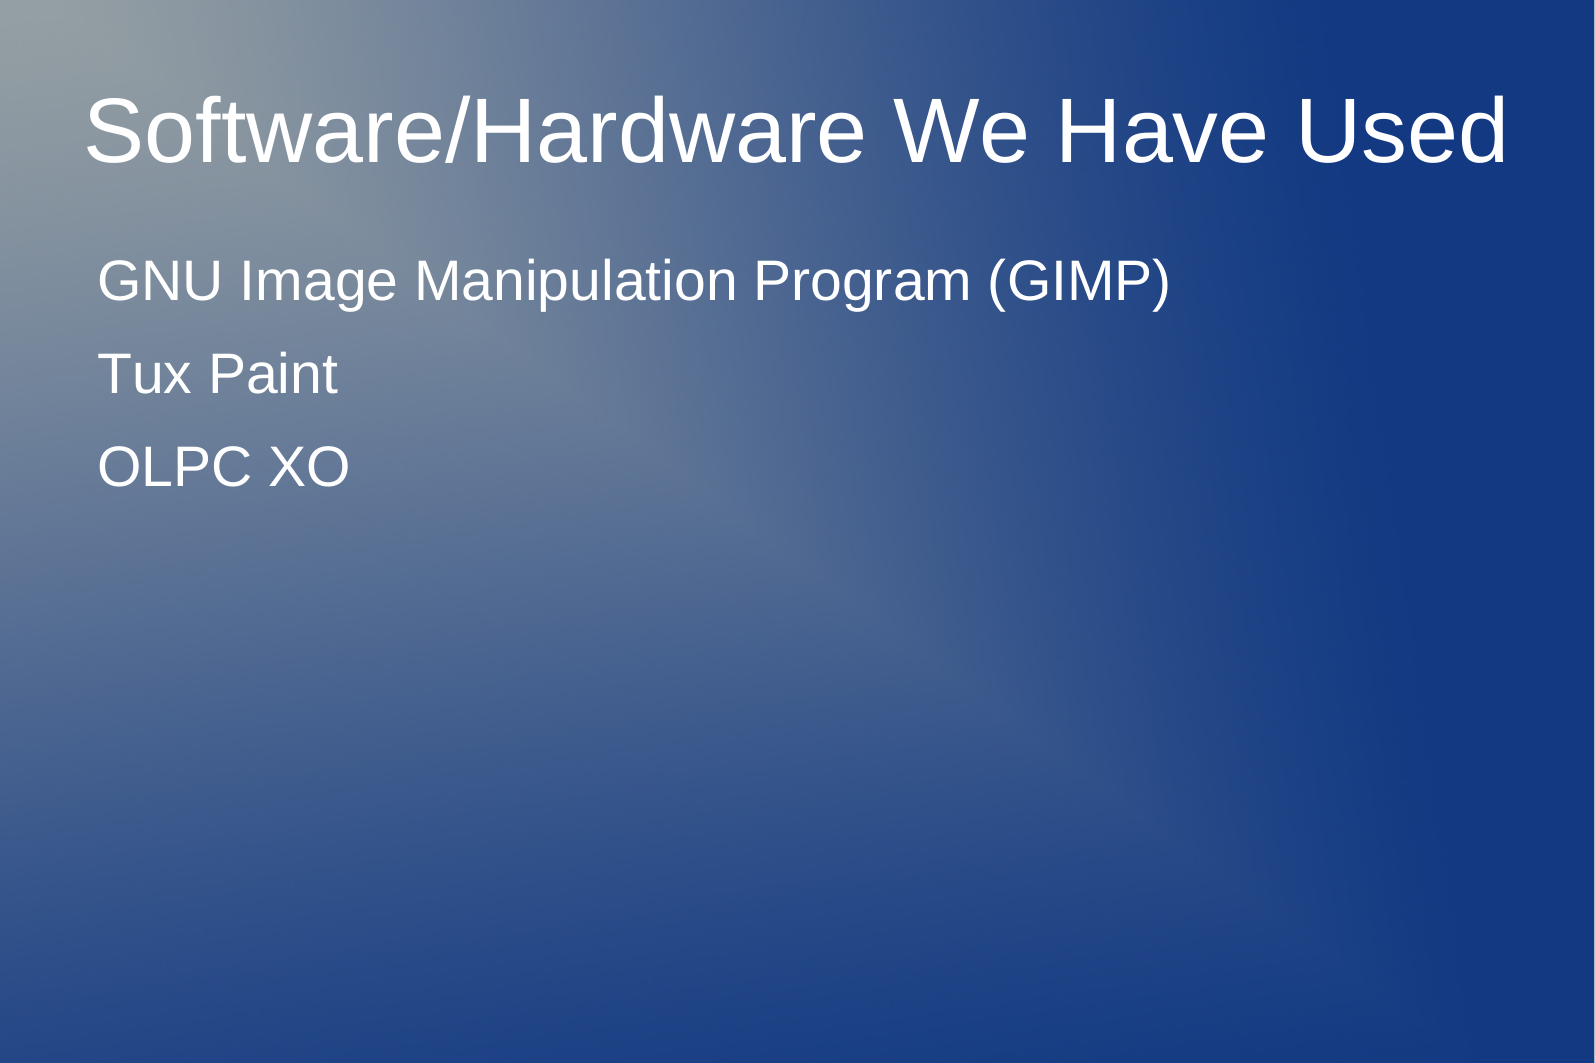

# Software/Hardware We Have Used
GNU Image Manipulation Program (GIMP)
Tux Paint
OLPC XO